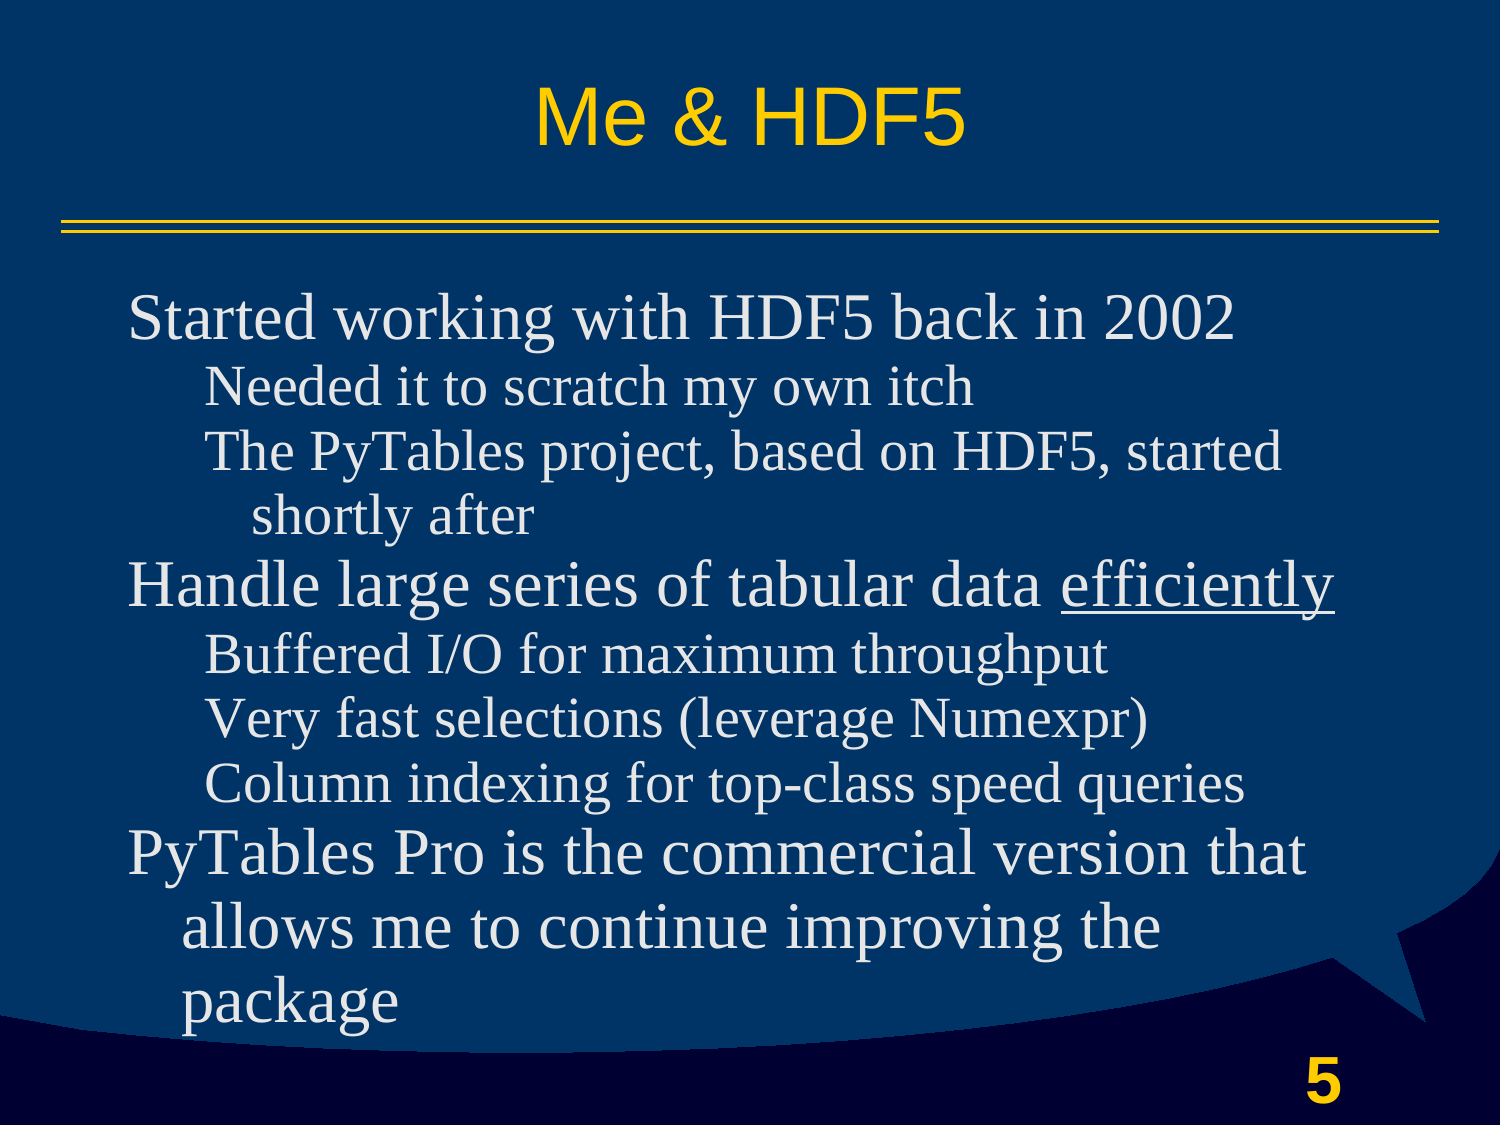

# Me & HDF5
Started working with HDF5 back in 2002
Needed it to scratch my own itch
The PyTables project, based on HDF5, started shortly after
Handle large series of tabular data efficiently
Buffered I/O for maximum throughput
Very fast selections (leverage Numexpr)
Column indexing for top-class speed queries
PyTables Pro is the commercial version that allows me to continue improving the package